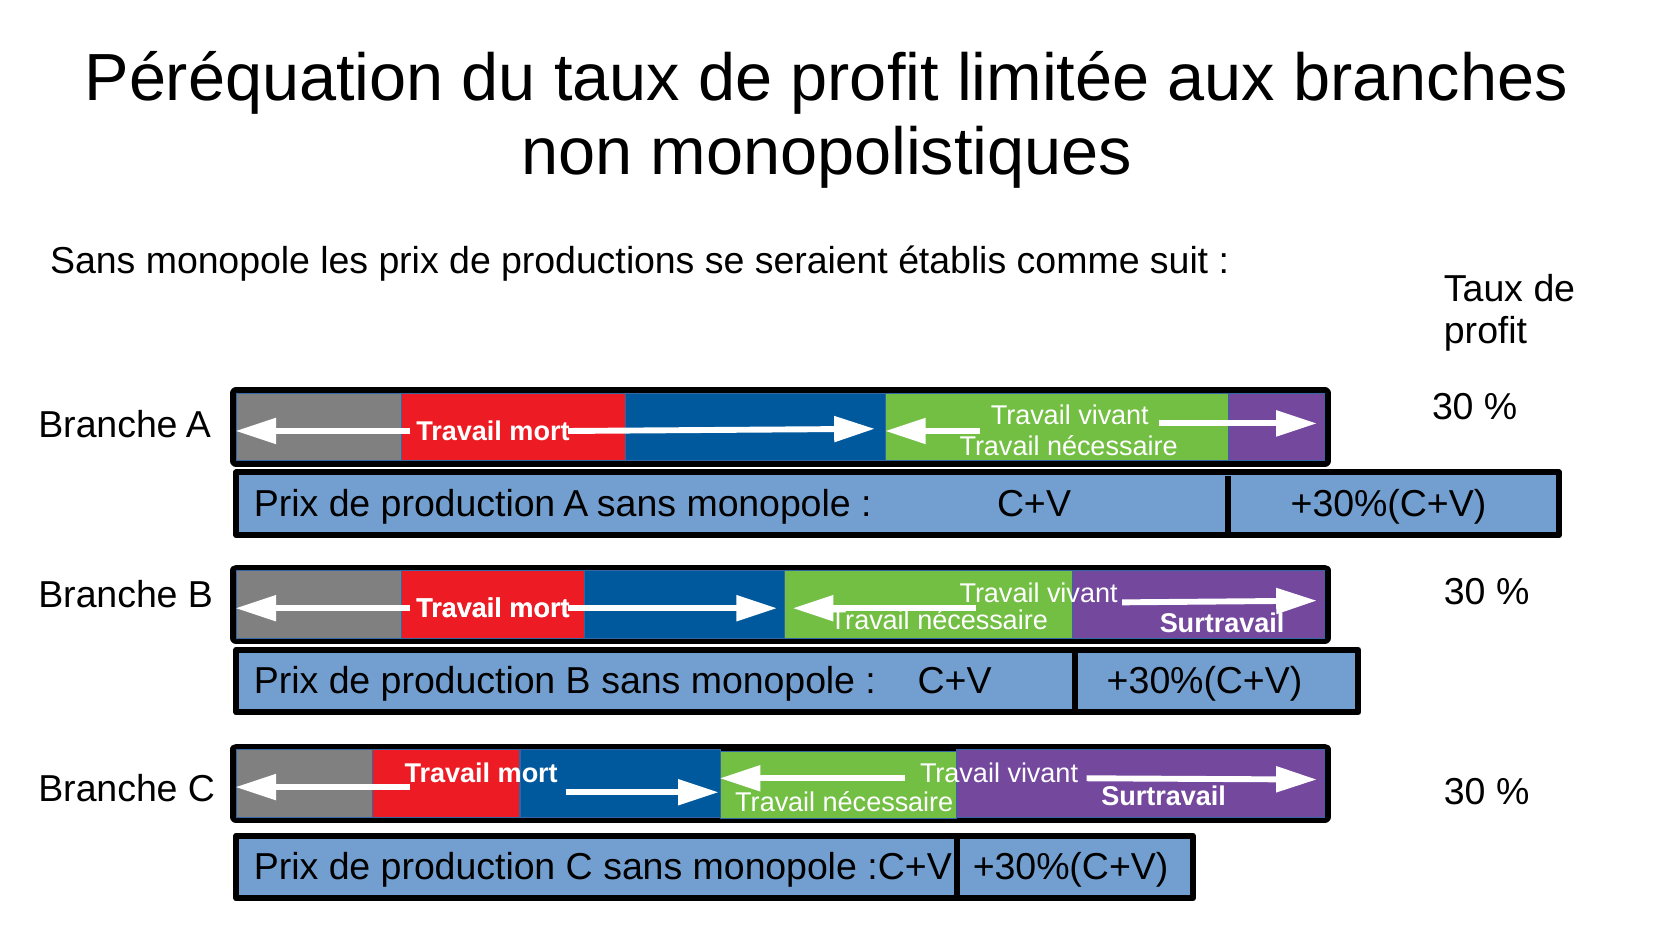

# Péréquation du taux de profit limitée aux branches non monopolistiques
Sans monopole les prix de productions se seraient établis comme suit :
Taux de profit
30 %
Travail vivant
Branche A
Travail mort
Travail nécessaire
Prix de production A sans monopole : C+V +30%(C+V)
30 %
Branche B
Travail vivant
Travail mort
Travail mort
Travail nécessaire
Surtravail
Prix de production B sans monopole : C+V +30%(C+V)
Travail vivant
Travail mort
Branche C
30 %
Surtravail
Travail nécessaire
Prix de production C sans monopole :C+V +30%(C+V)